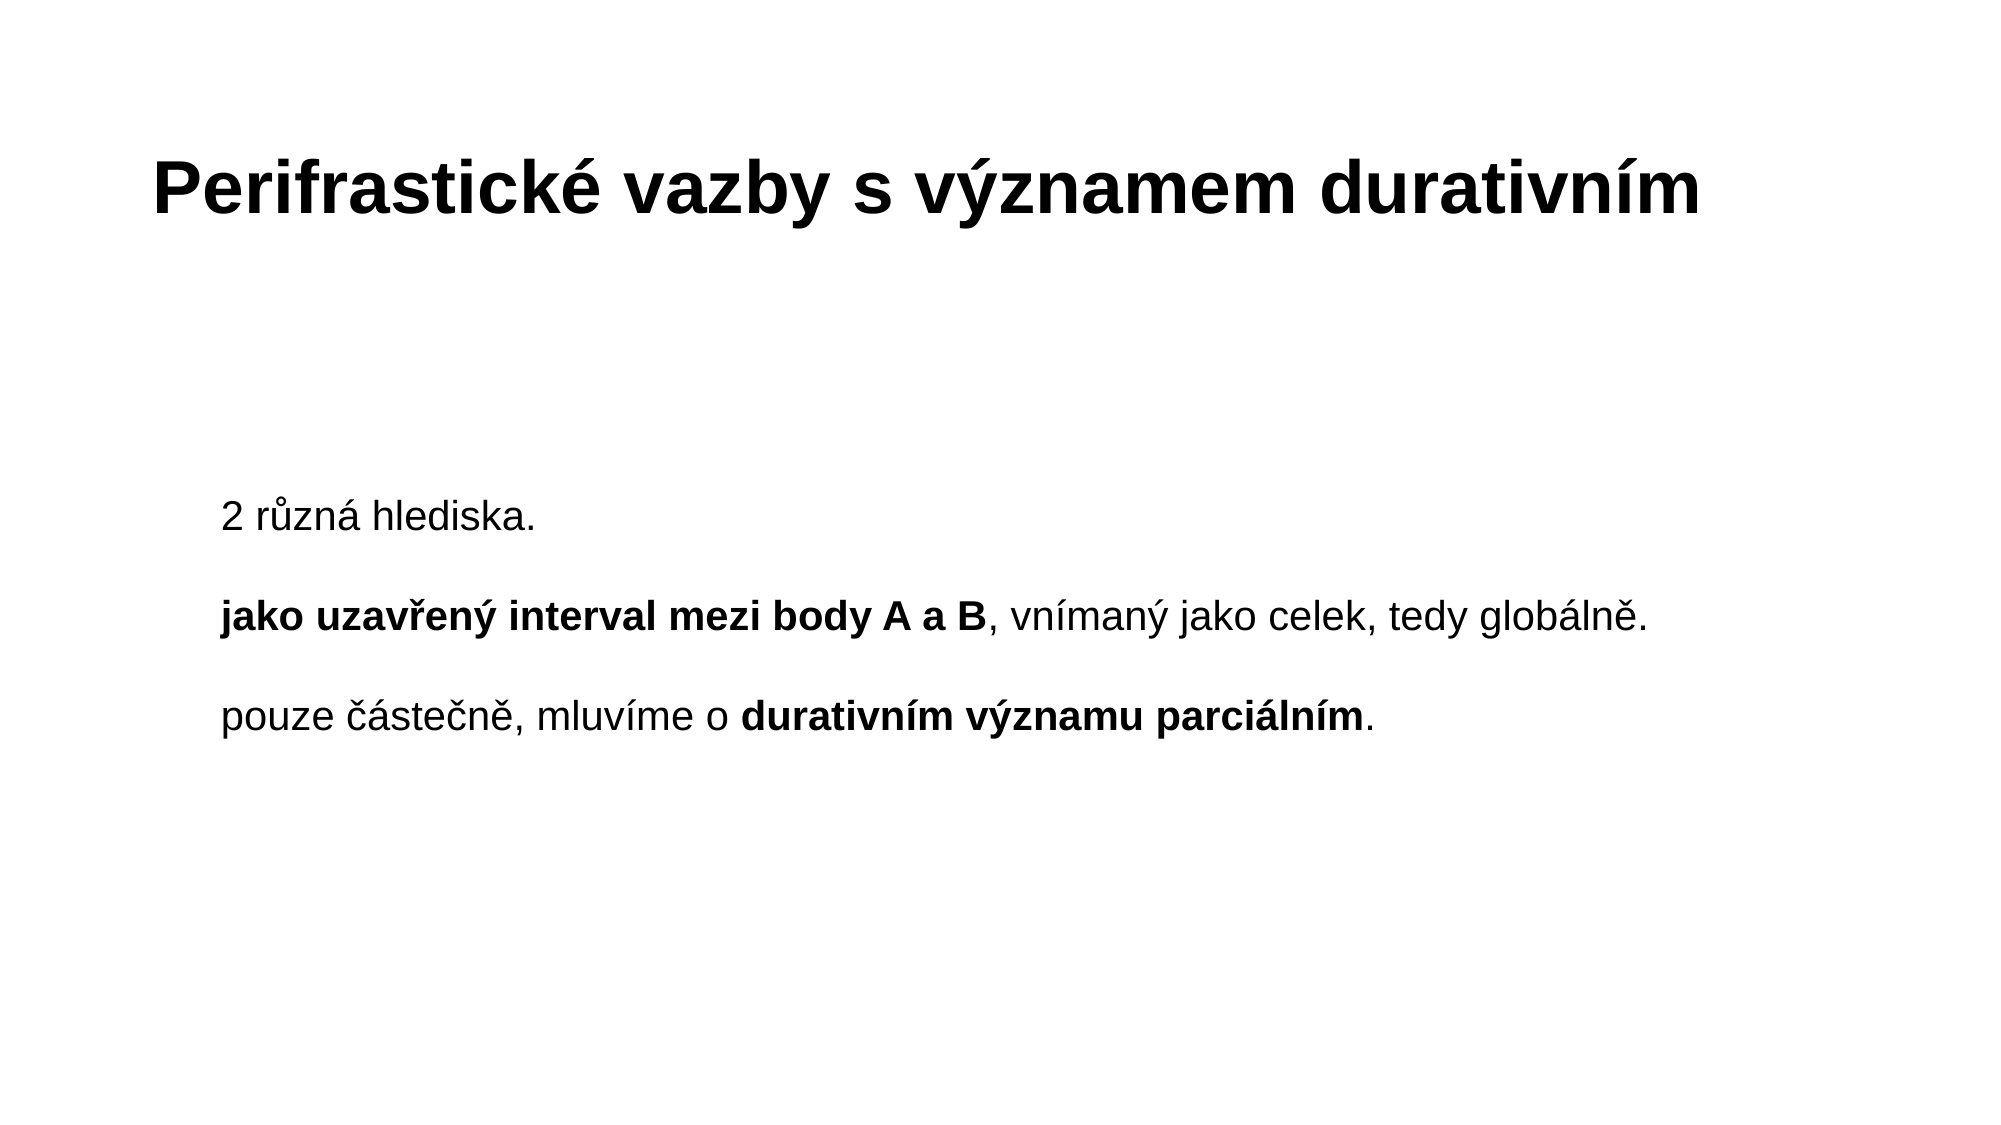

# Perifrastické vazby s významem durativním
2 různá hlediska.
jako uzavřený interval mezi body A a B, vnímaný jako celek, tedy globálně.
pouze částečně, mluvíme o durativním významu parciálním.